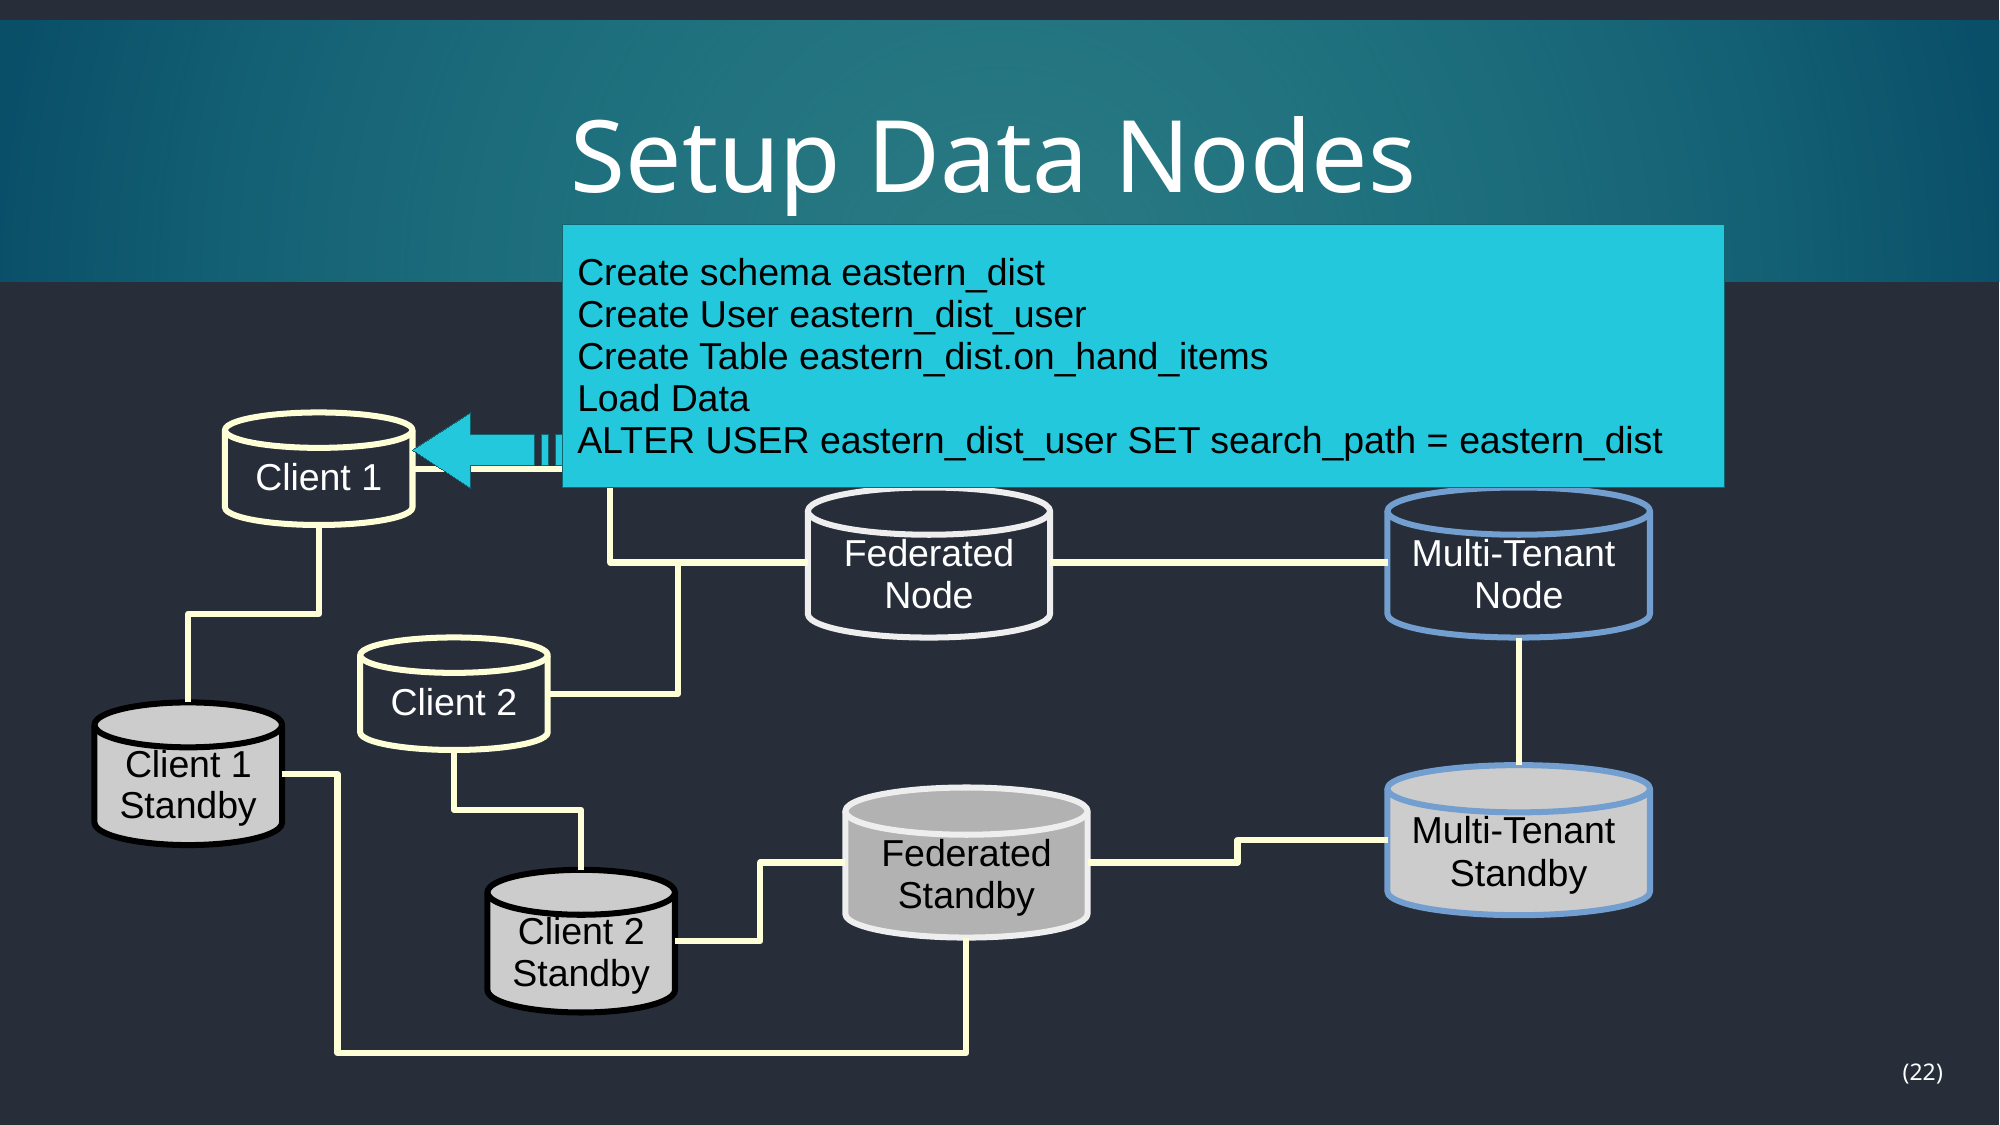

Setup Data Nodes
Create schema eastern_dist
Create User eastern_dist_user
Create Table eastern_dist.on_hand_items
Load Data
ALTER USER eastern_dist_user SET search_path = eastern_dist
Client 1
Federated
Node
Multi-Tenant
Node
Client 2
Client 1
Standby
Multi-Tenant
Standby
Federated
Standby
Client 2
Standby